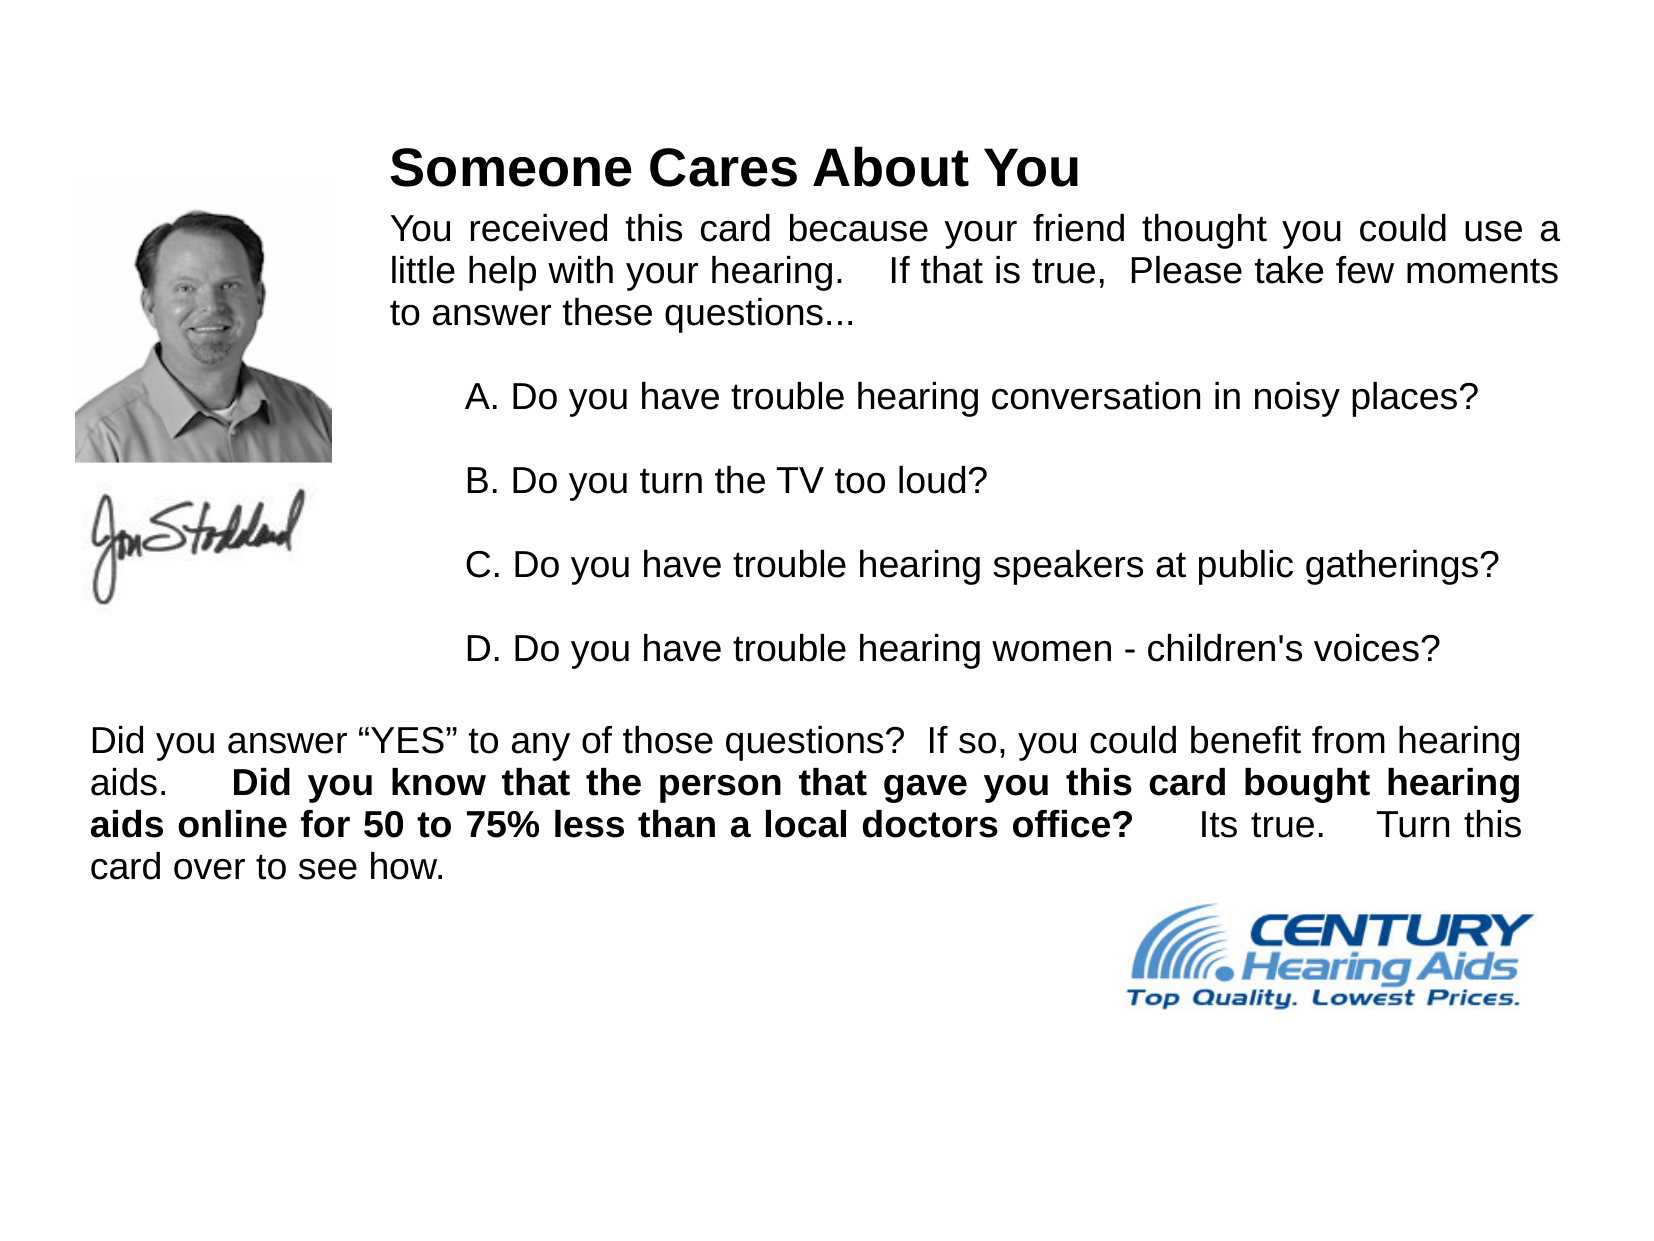

Someone Cares About You
You received this card because your friend thought you could use a little help with your hearing. If that is true, Please take few moments to answer these questions...
	A. Do you have trouble hearing conversation in noisy places?
	B. Do you turn the TV too loud?
	C. Do you have trouble hearing speakers at public gatherings?
	D. Do you have trouble hearing women - children's voices?
Did you answer “YES” to any of those questions? If so, you could benefit from hearing aids. Did you know that the person that gave you this card bought hearing aids online for 50 to 75% less than a local doctors office? Its true. Turn this card over to see how.